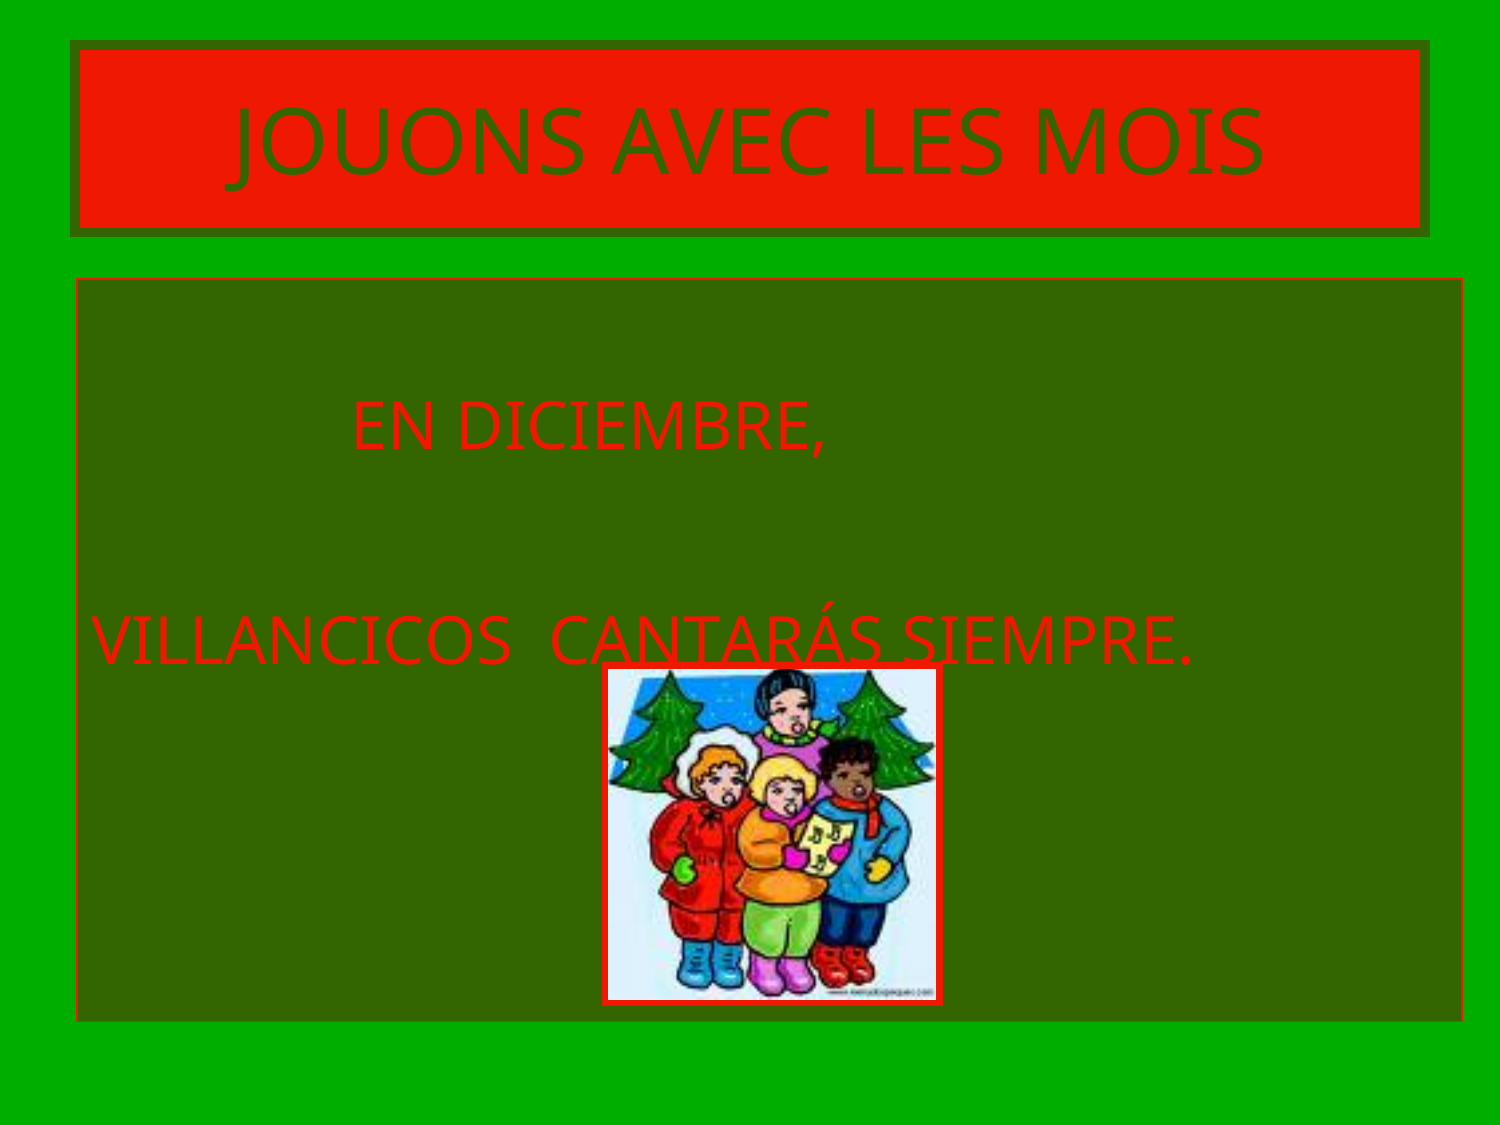

# JOUONS AVEC LES MOIS
 EN DICIEMBRE,
VILLANCICOS CANTARÁS SIEMPRE.